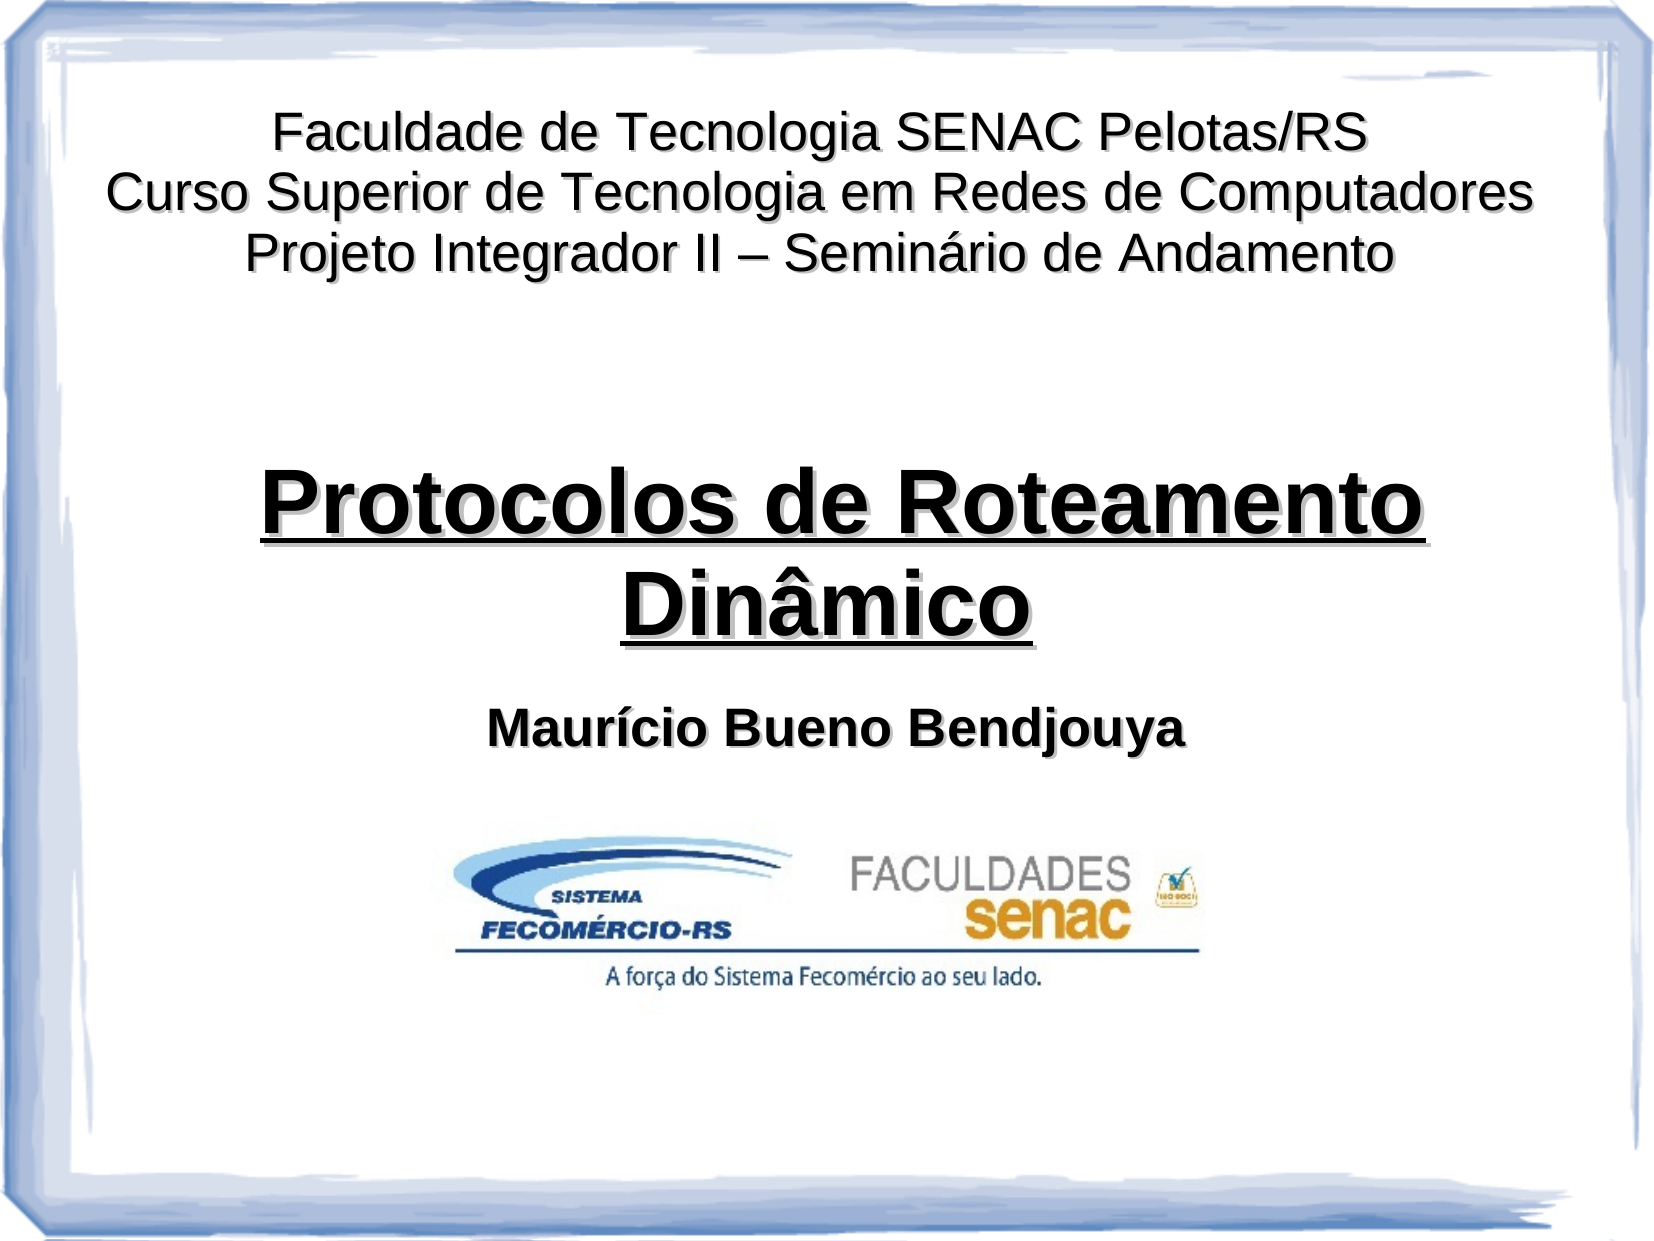

# Faculdade de Tecnologia SENAC Pelotas/RS Curso Superior de Tecnologia em Redes de Computadores Projeto Integrador II – Seminário de Andamento
Protocolos de Roteamento Dinâmico
Maurício Bueno Bendjouya